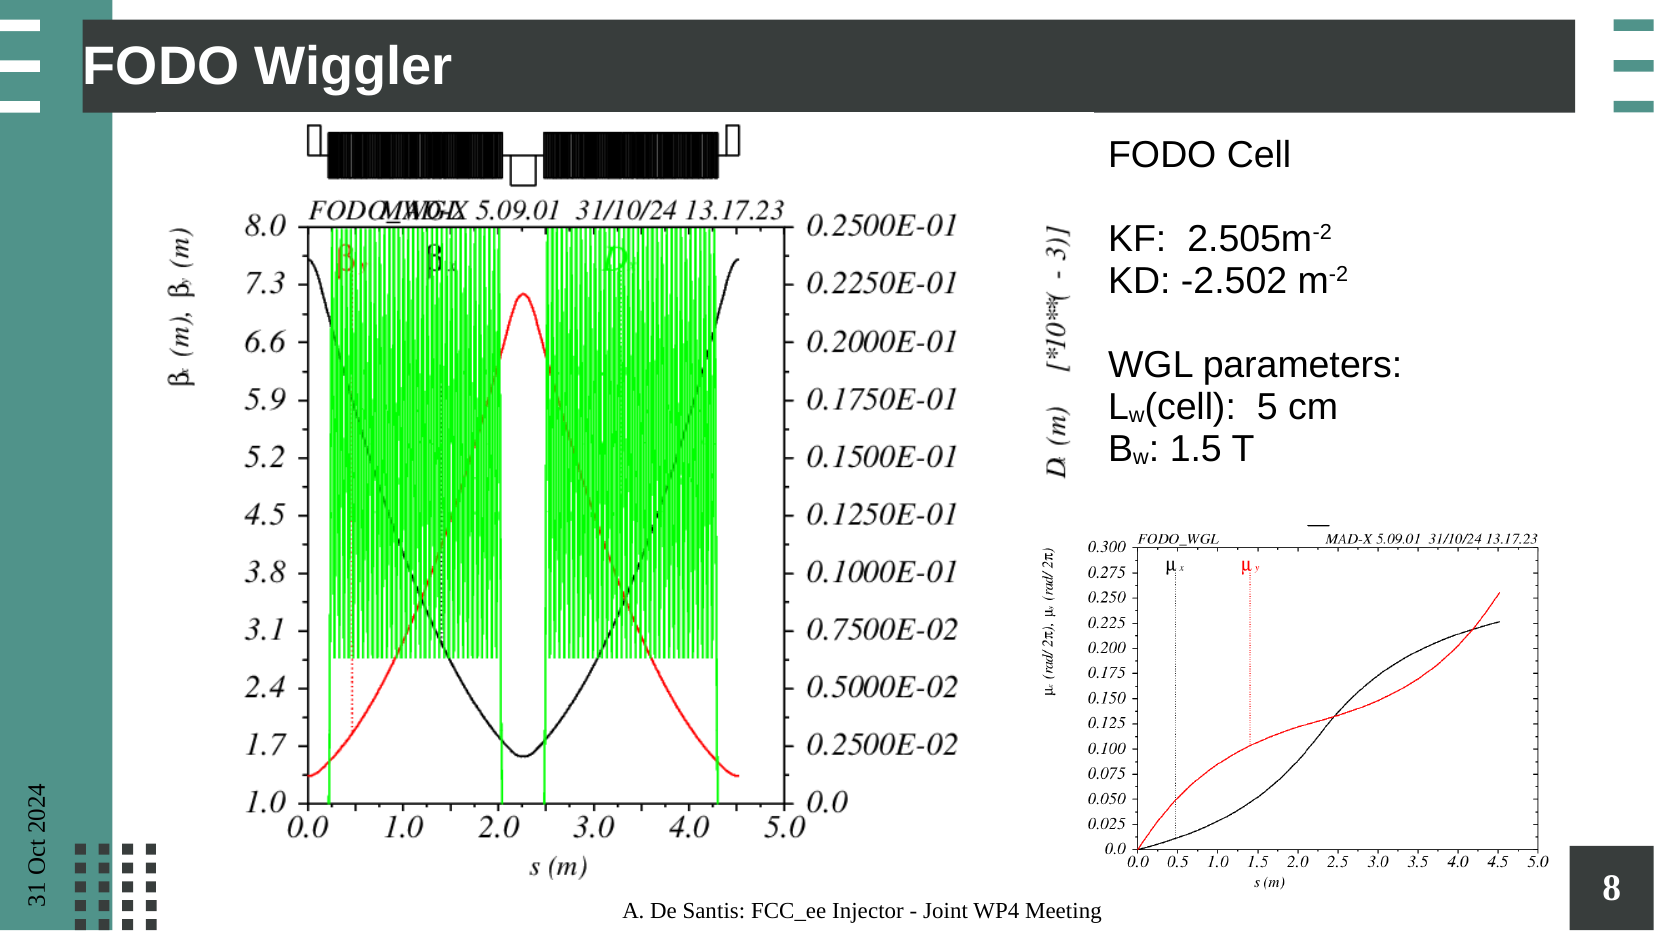

# FODO Wiggler
FODO Cell
KF: 2.505m-2
KD: -2.502 m-2
WGL parameters:
Lw(cell): 5 cm
Bw: 1.5 T
31 Oct 2024
8
A. De Santis: FCC_ee Injector - Joint WP4 Meeting